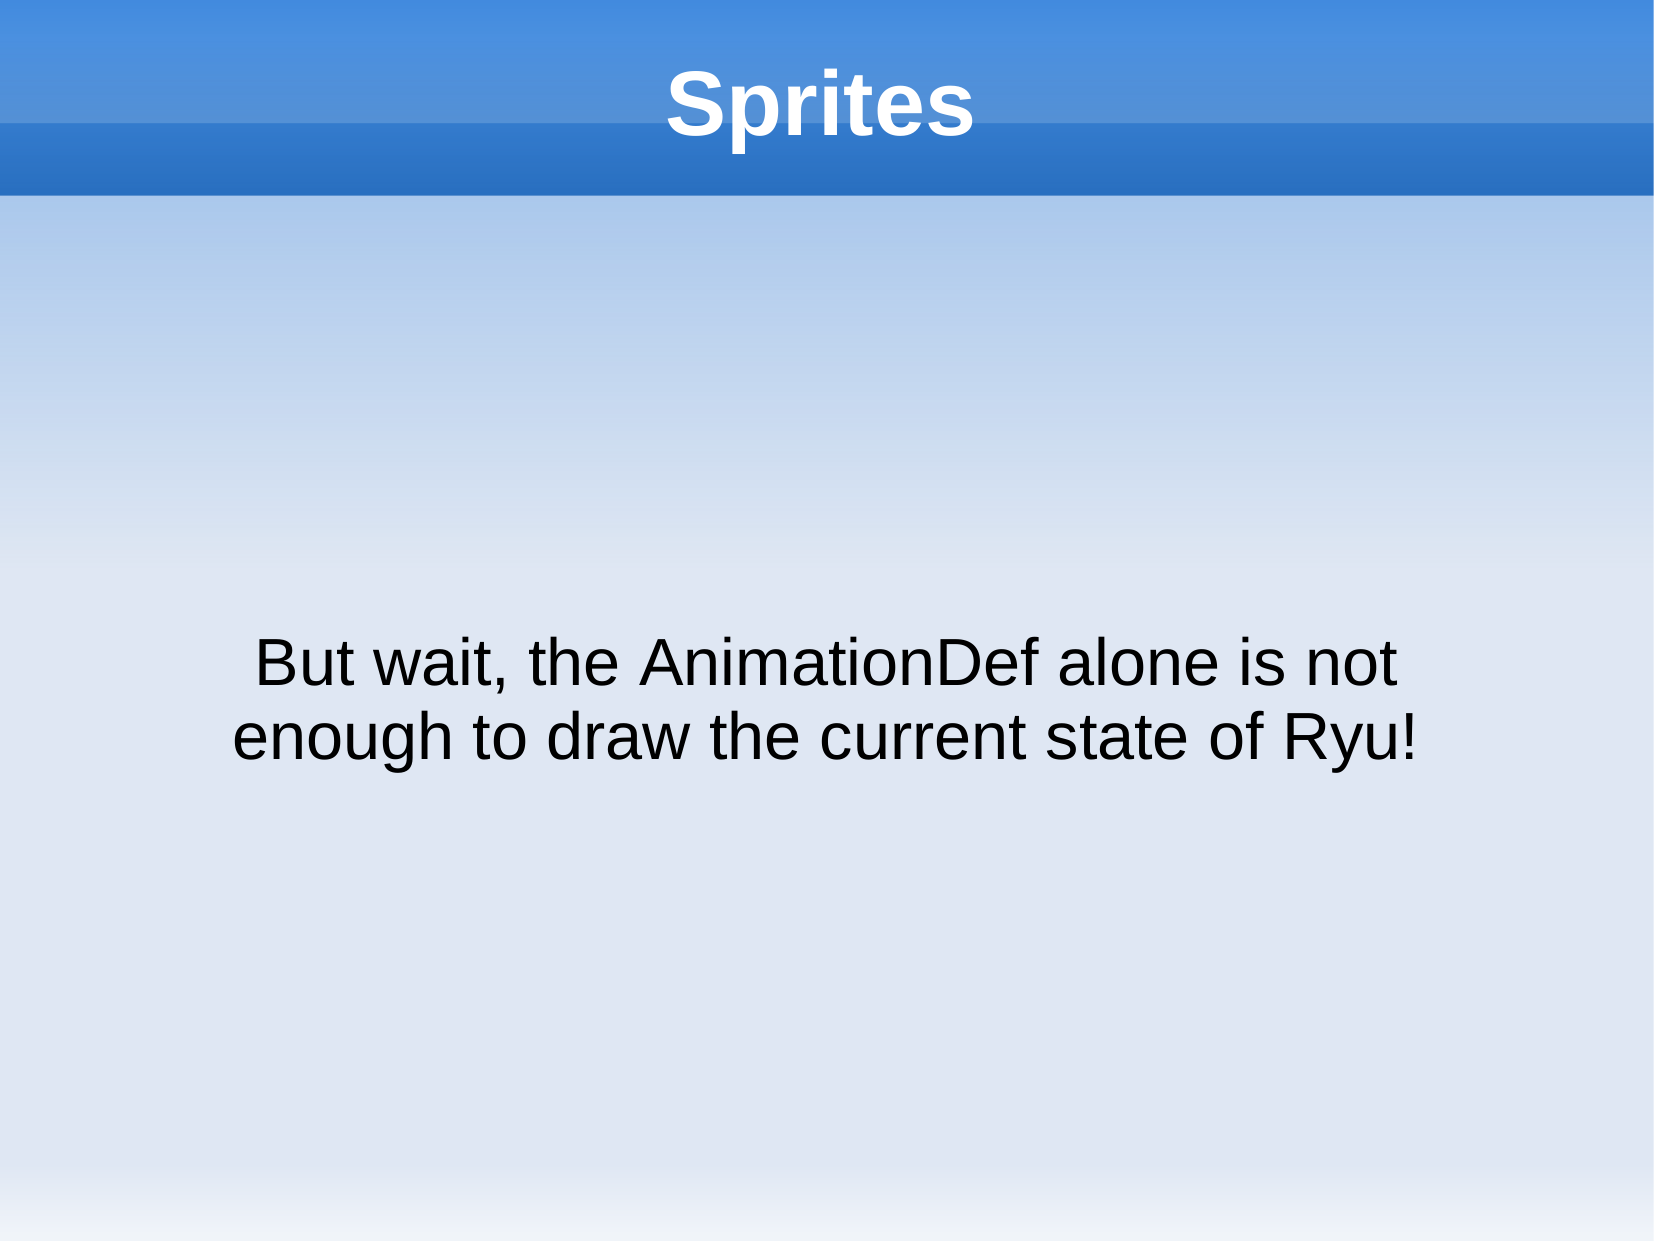

# Sprites
But wait, the AnimationDef alone is not
enough to draw the current state of Ryu!